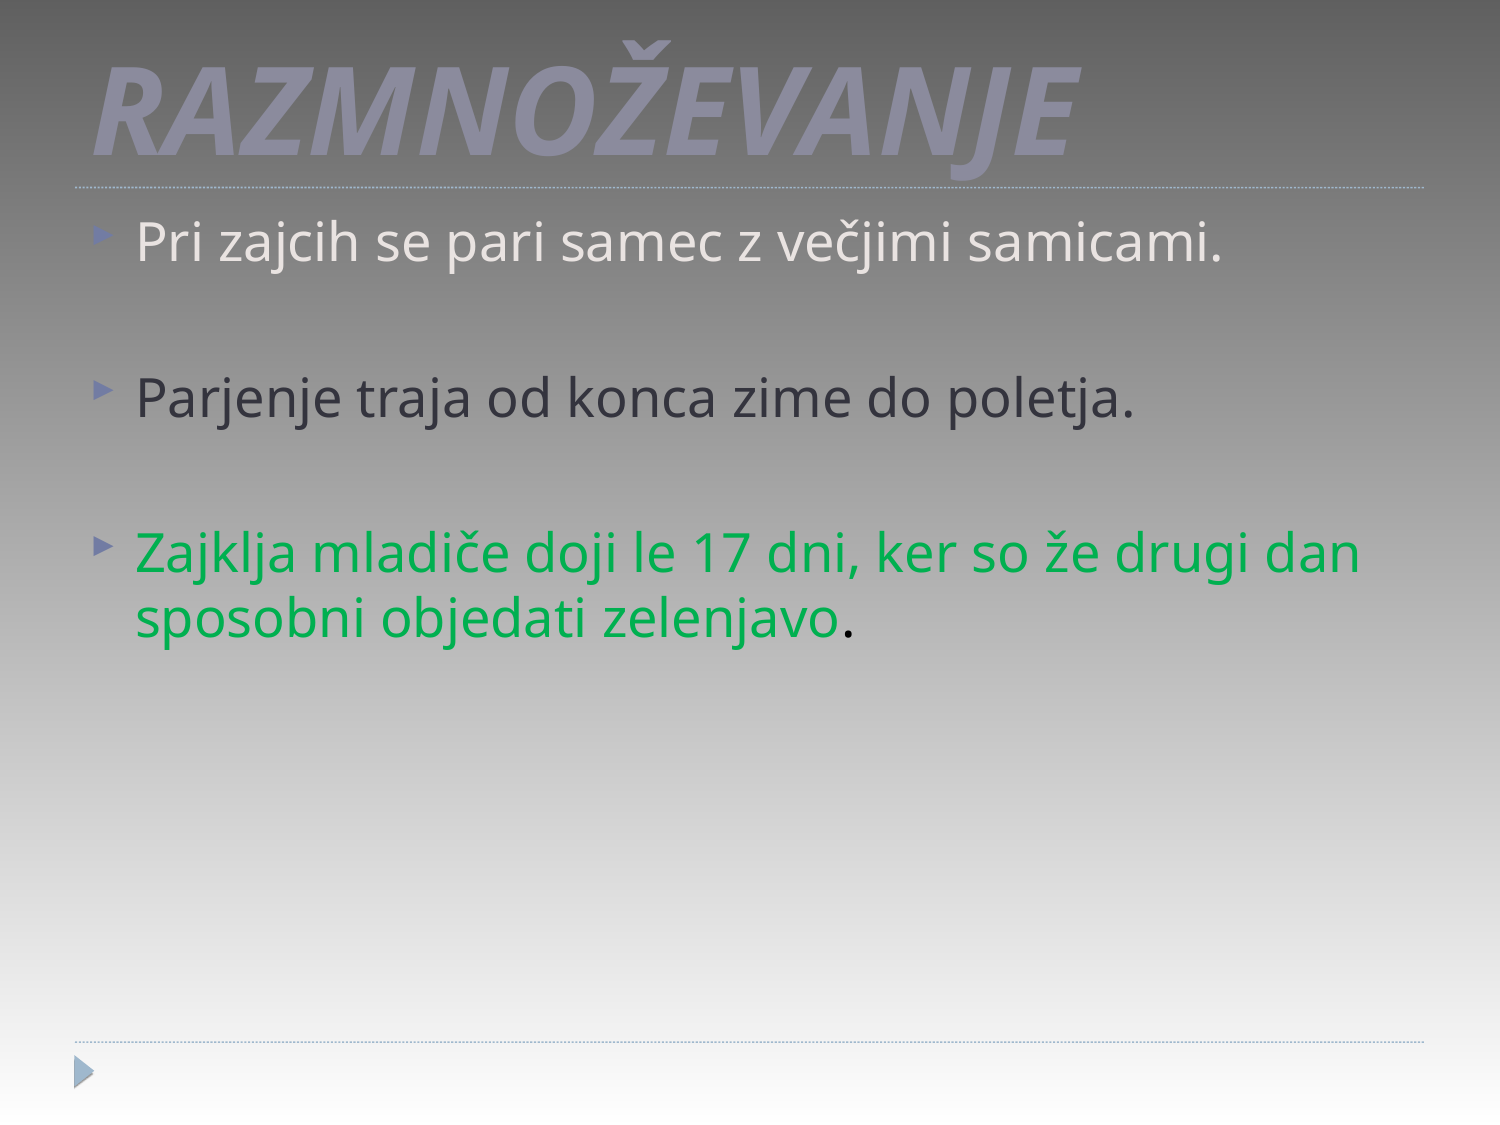

# RAZMNOŽEVANJE
Pri zajcih se pari samec z večjimi samicami.
Parjenje traja od konca zime do poletja.
Zajklja mladiče doji le 17 dni, ker so že drugi dan sposobni objedati zelenjavo.